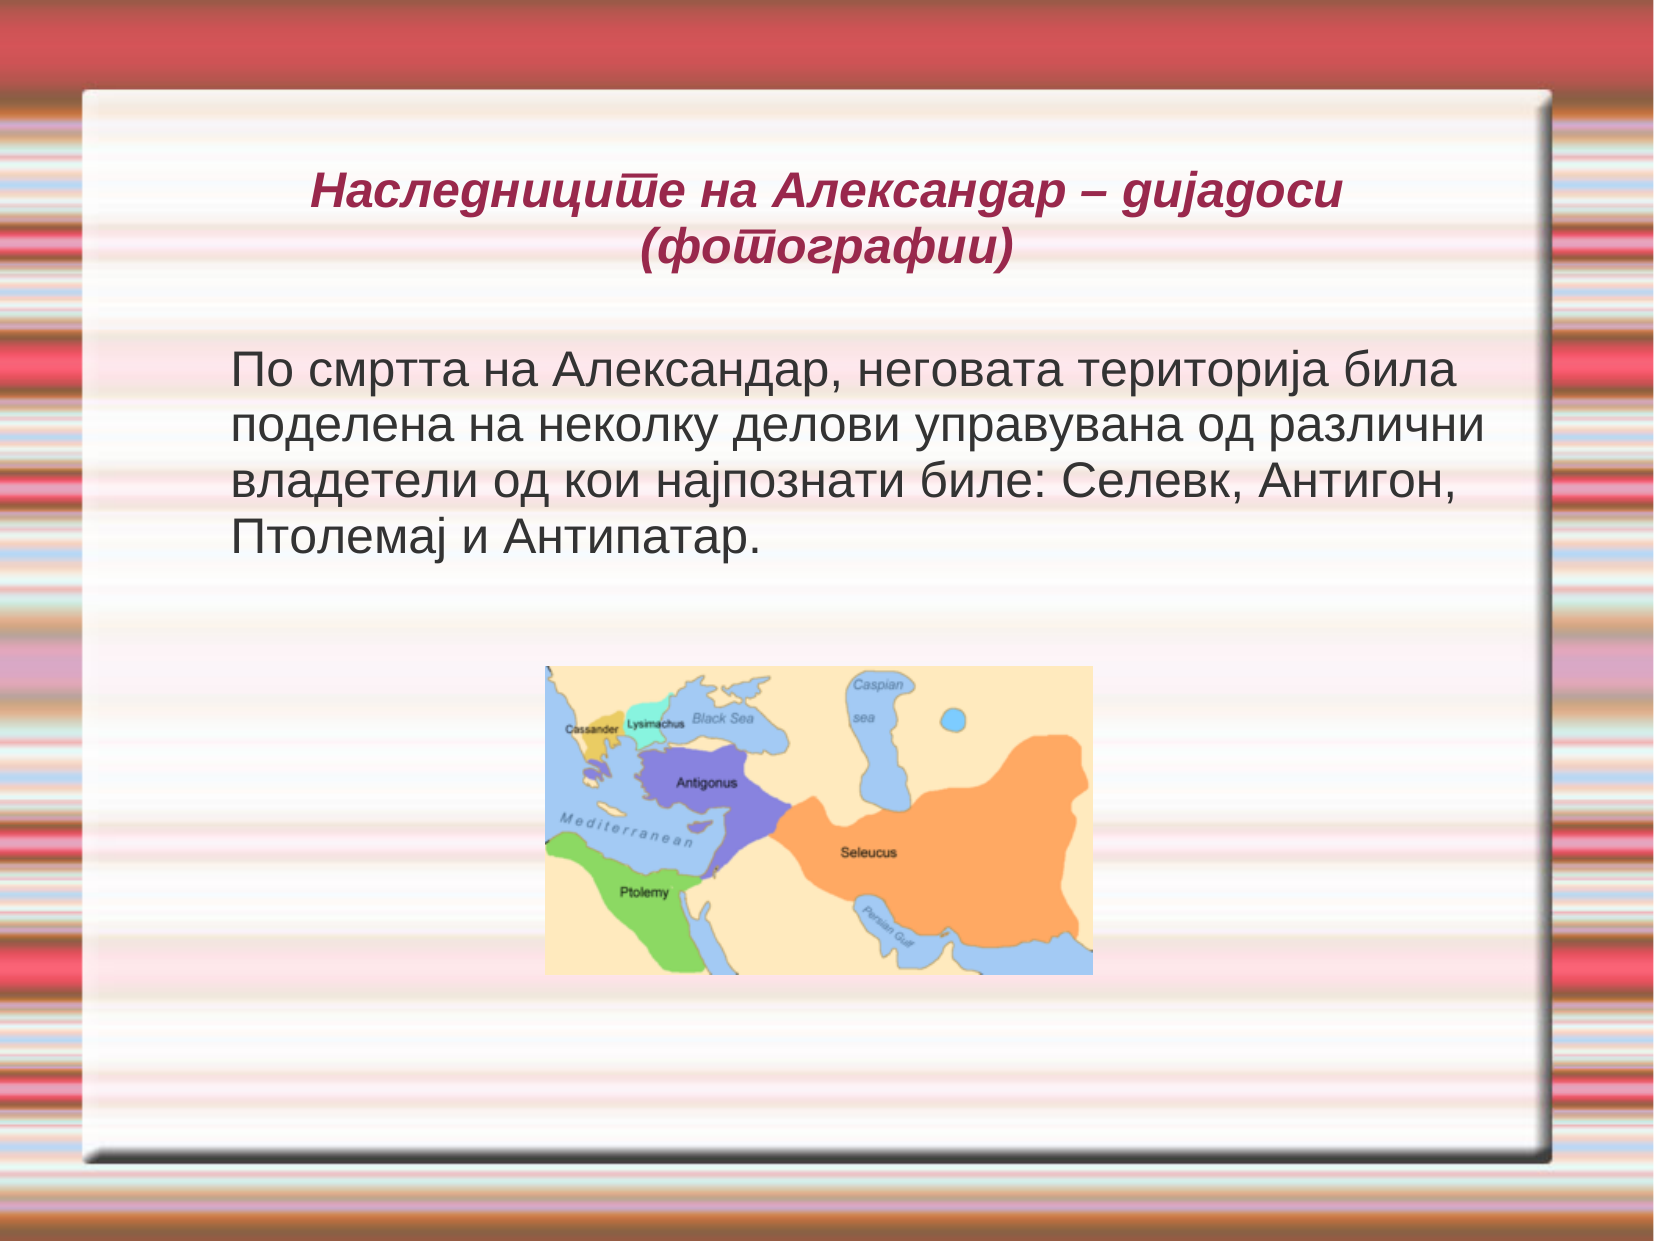

# Наследниците на Александар – дијадоси (фотографии)
По смртта на Александар, неговата територија била поделена на неколку делови управувана од различни владетели од кои најпознати биле: Селевк, Антигон, Птолемај и Антипатар.